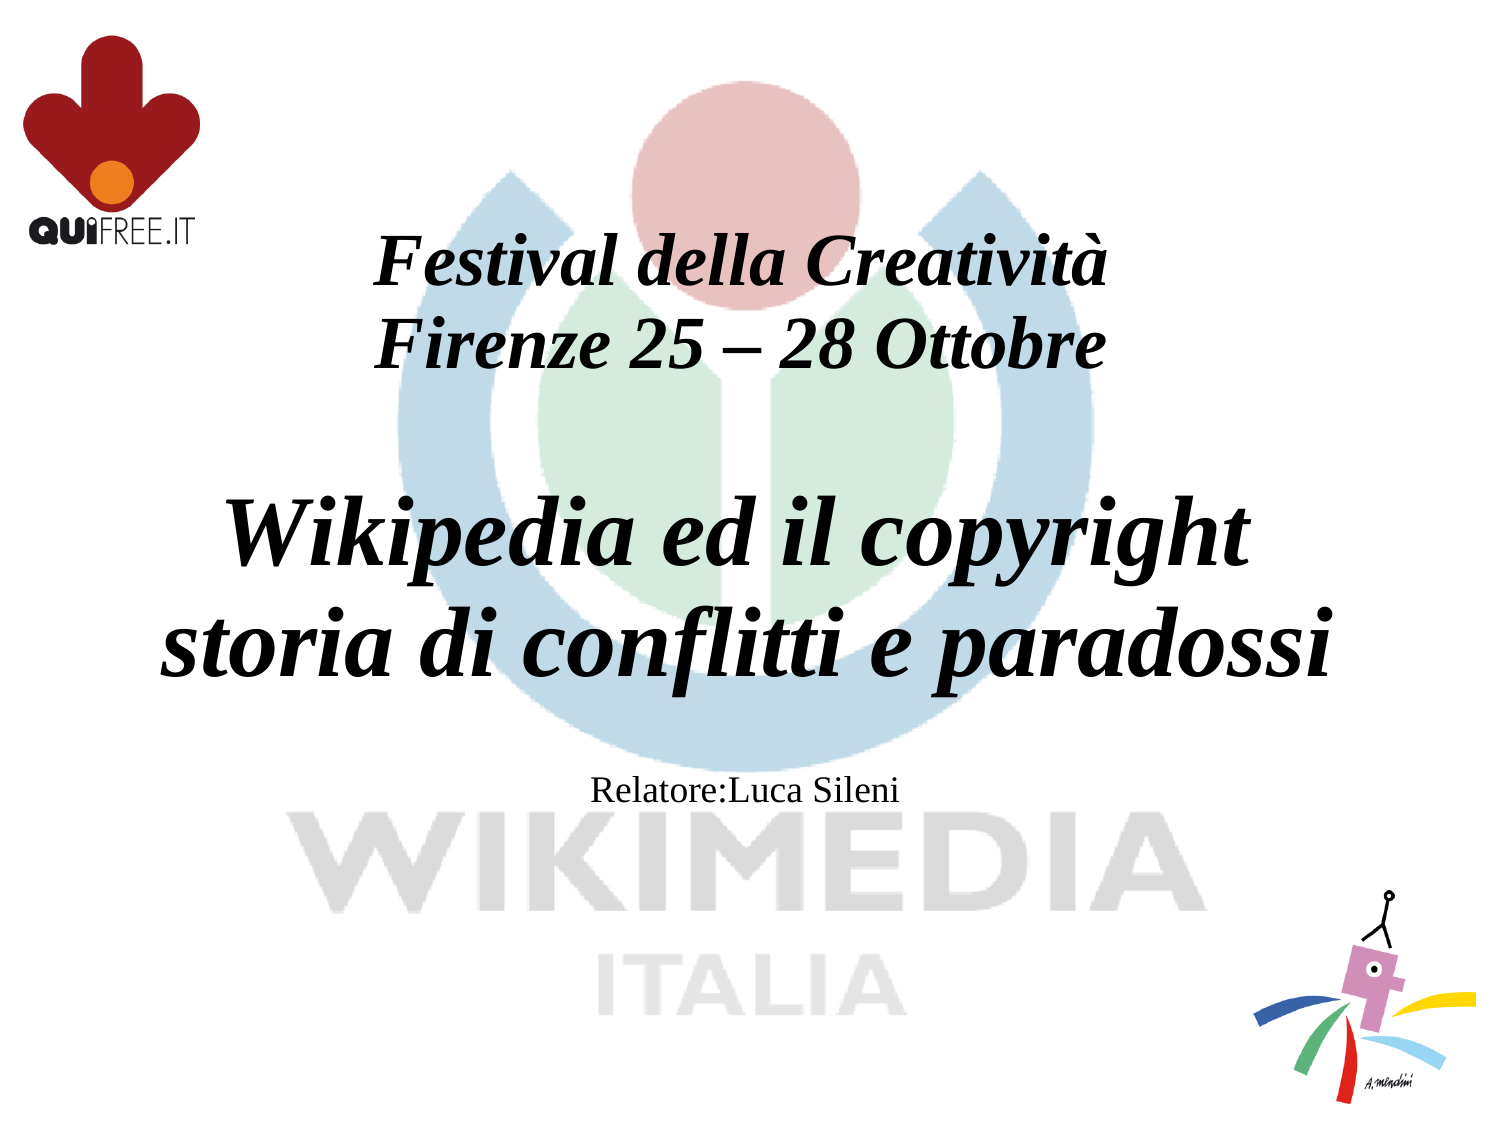

Festival della Creatività
Firenze 25 – 28 Ottobre
#
Wikipedia ed il copyright
storia di conflitti e paradossi
Relatore:Luca Sileni